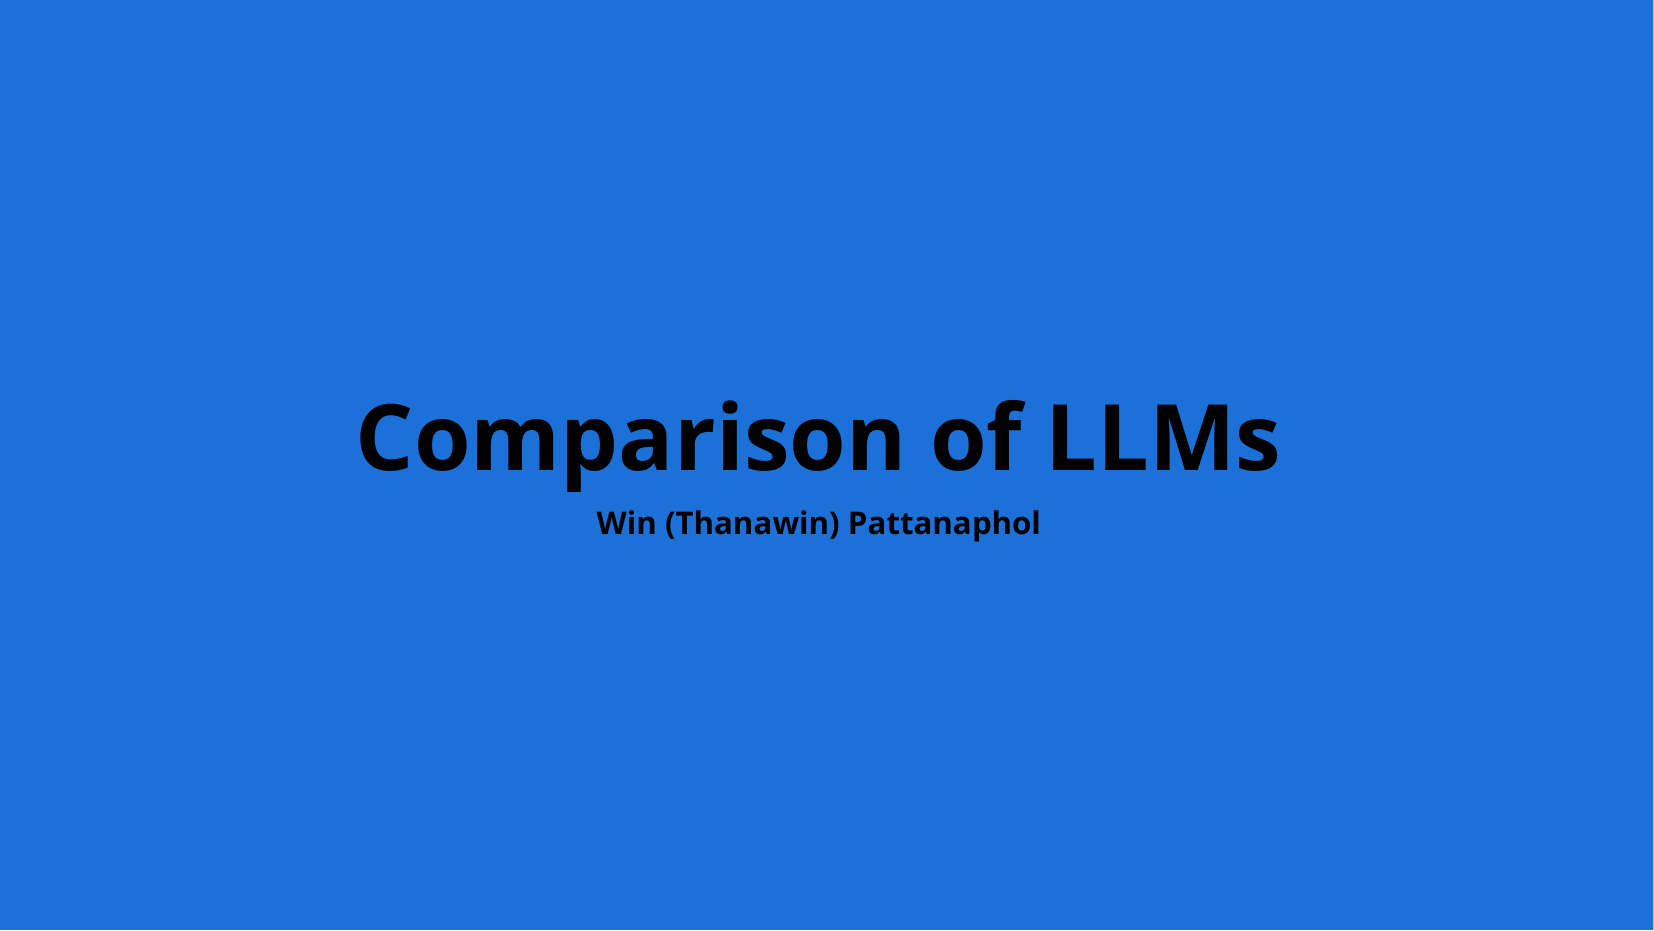

# Comparison of LLMs
Win (Thanawin) Pattanaphol